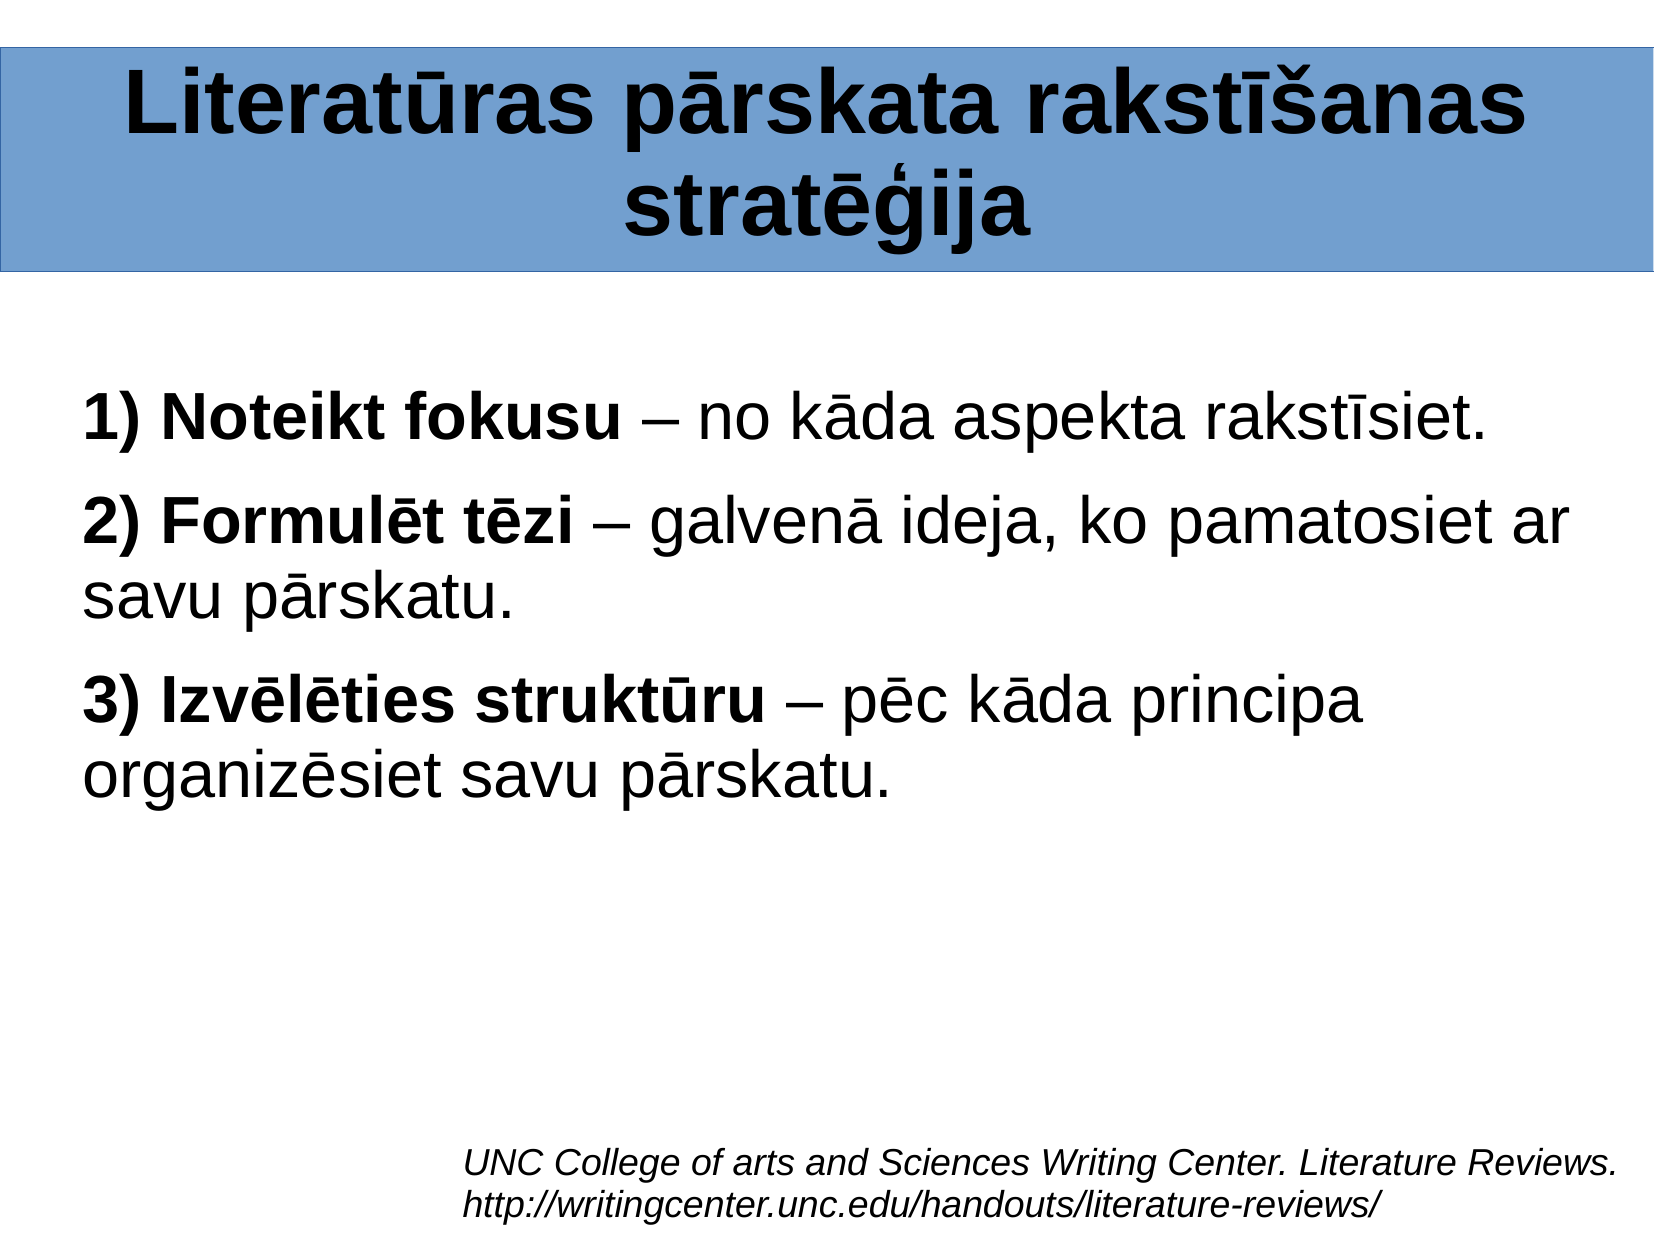

# Literatūras pārskata rakstīšanas stratēģija
1) Noteikt fokusu – no kāda aspekta rakstīsiet.
2) Formulēt tēzi – galvenā ideja, ko pamatosiet ar savu pārskatu.
3) Izvēlēties struktūru – pēc kāda principa organizēsiet savu pārskatu.
UNC College of arts and Sciences Writing Center. Literature Reviews.
http://writingcenter.unc.edu/handouts/literature-reviews/